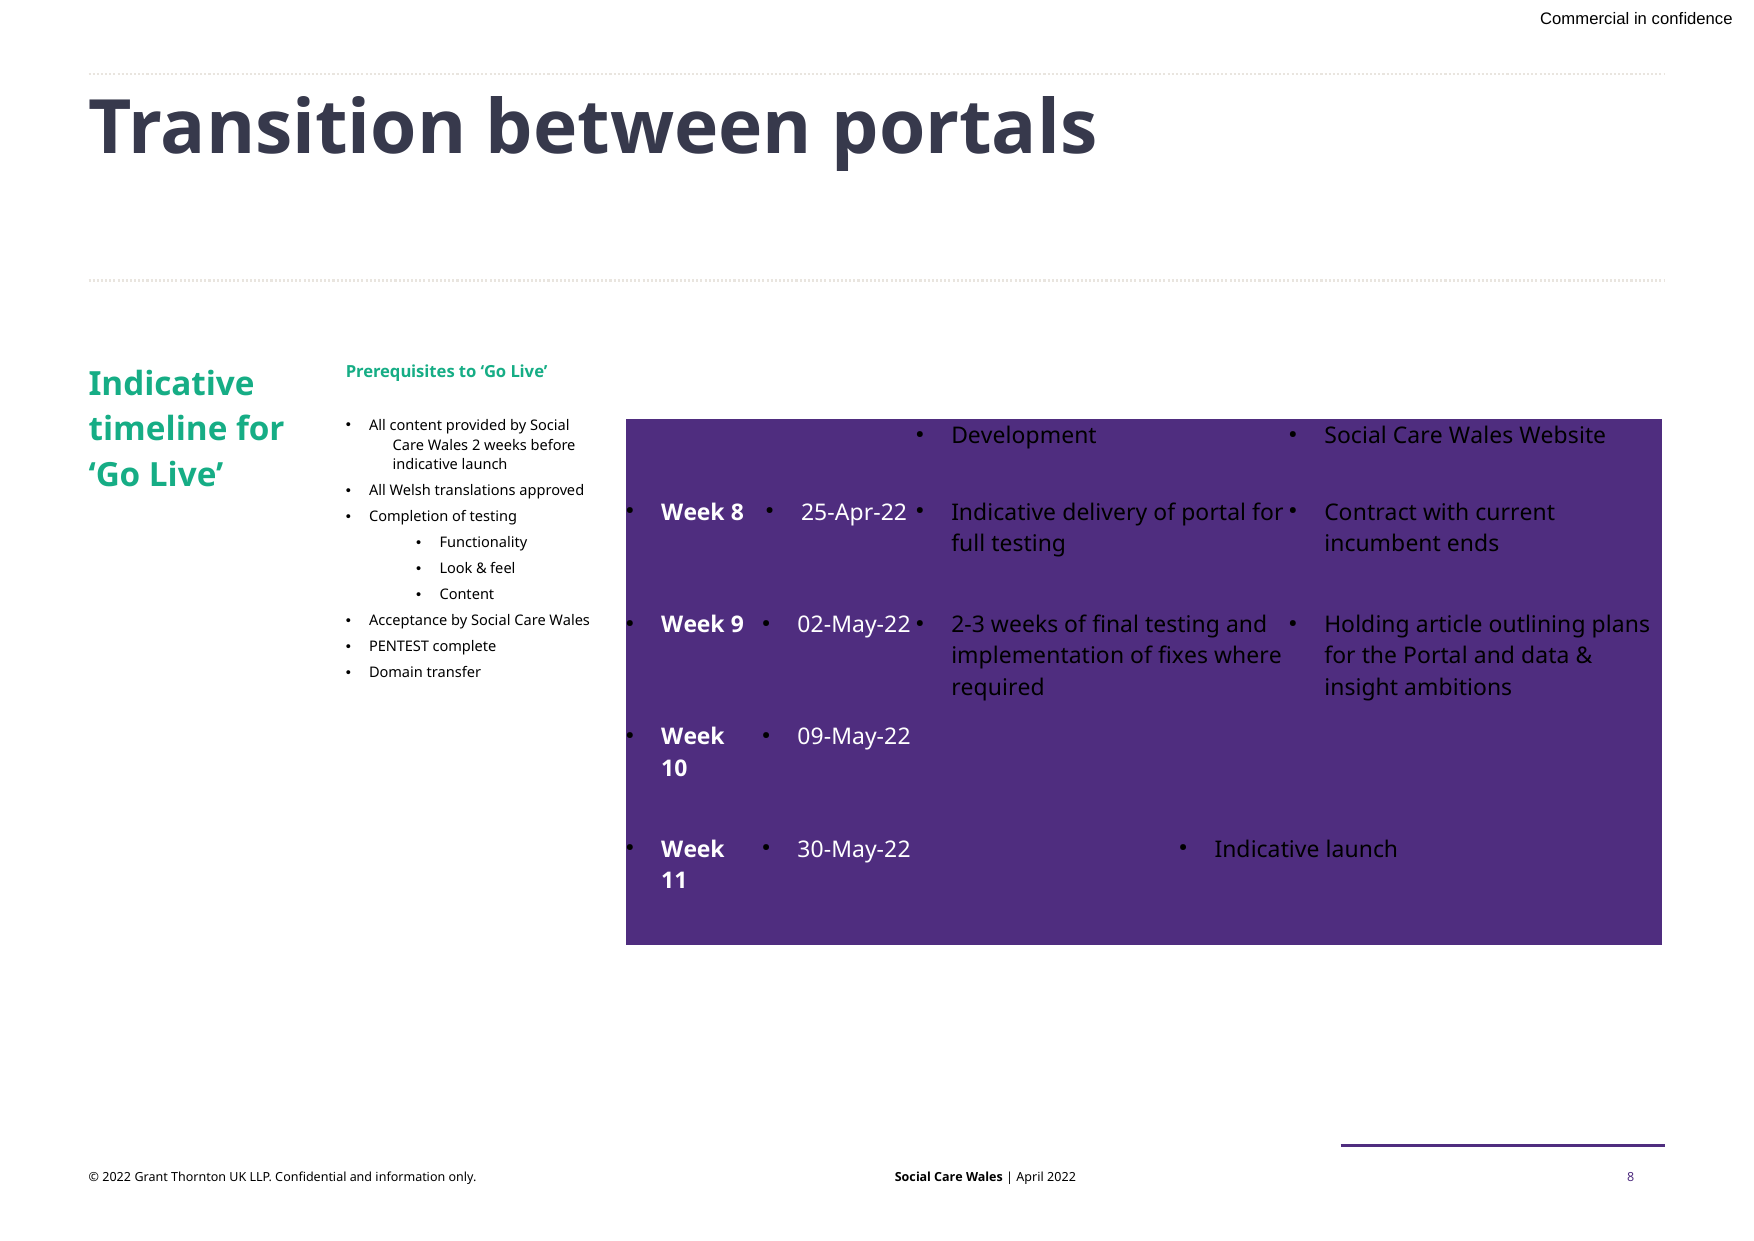

Transition between portals
# Indicative timeline for ‘Go Live’
Prerequisites to ‘Go Live’
All content provided by Social Care Wales 2 weeks before indicative launch
All Welsh translations approved
Completion of testing
Functionality
Look & feel
Content
Acceptance by Social Care Wales
PENTEST complete
Domain transfer
| | | Development | Social Care Wales Website |
| --- | --- | --- | --- |
| Week 8 | 25-Apr-22 | Indicative delivery of portal for full testing | Contract with current incumbent ends |
| Week 9 | 02-May-22 | 2-3 weeks of final testing and implementation of fixes where required | Holding article outlining plans for the Portal and data & insight ambitions |
| Week 10 | 09-May-22 | | |
| Week 11 | 30-May-22 | Indicative launch | |